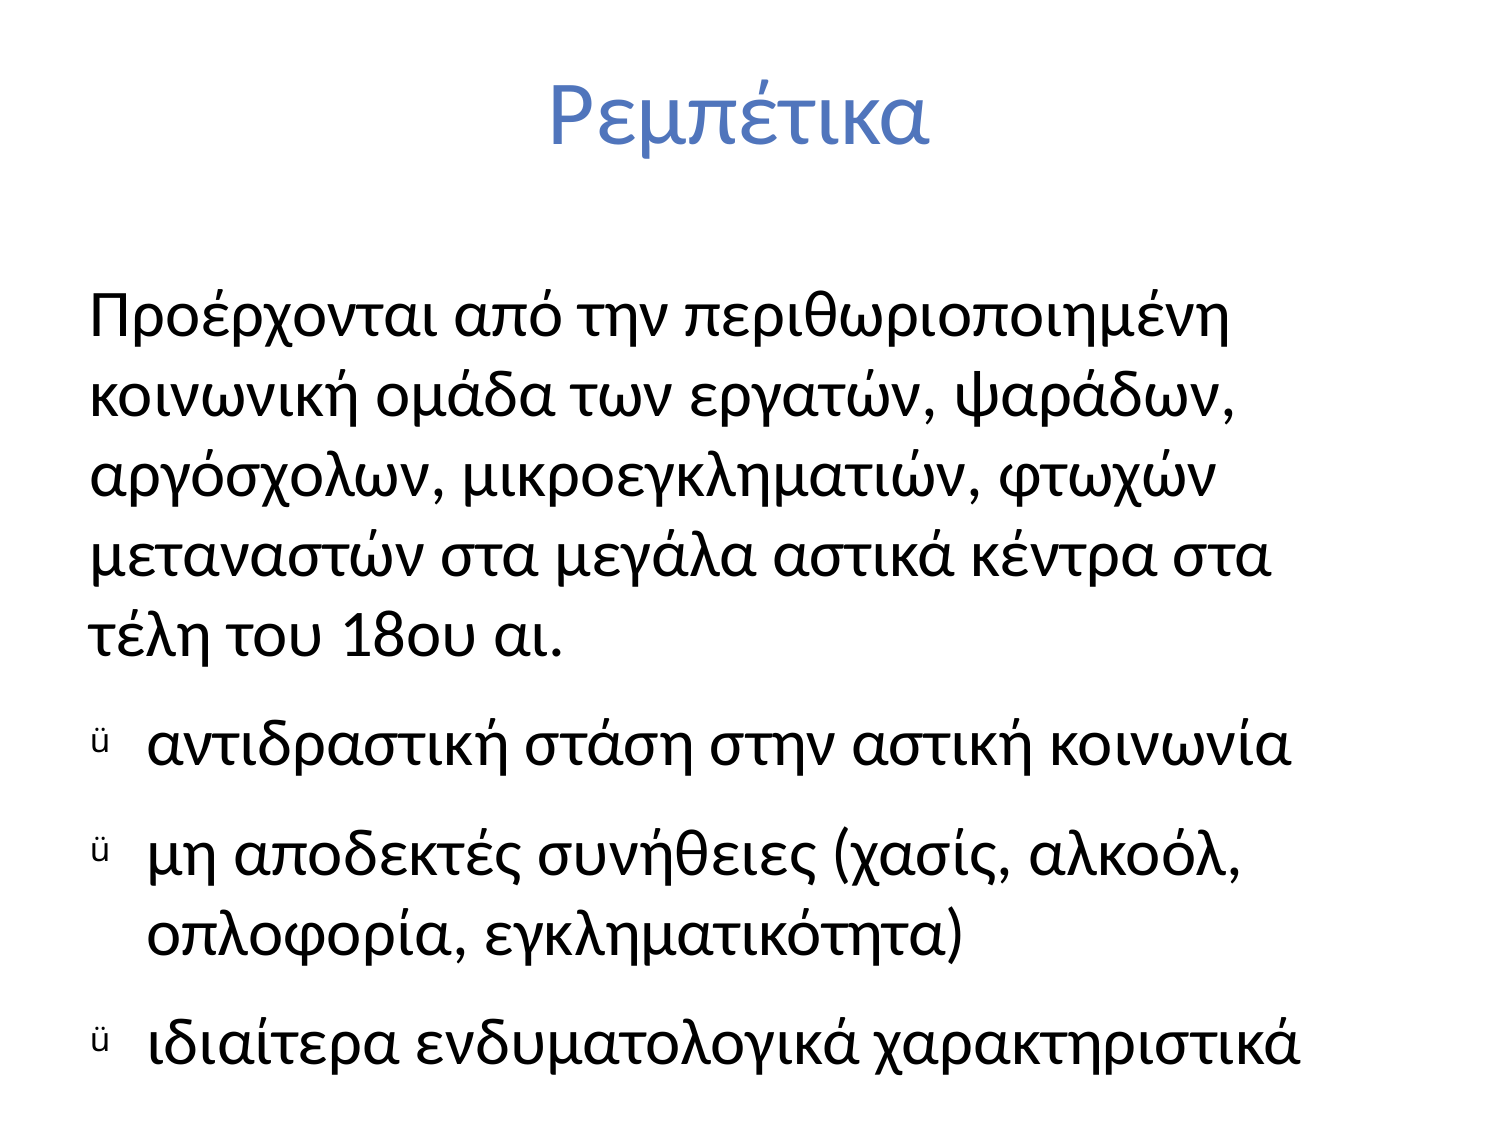

# Ρεμπέτικα
Προέρχονται από την περιθωριοποιημένη κοινωνική ομάδα των εργατών, ψαράδων, αργόσχολων, μικροεγκληματιών, φτωχών μεταναστών στα μεγάλα αστικά κέντρα στα τέλη του 18ου αι.
αντιδραστική στάση στην αστική κοινωνία
μη αποδεκτές συνήθειες (χασίς, αλκοόλ, οπλοφορία, εγκληματικότητα)
ιδιαίτερα ενδυματολογικά χαρακτηριστικά
περιθωρικαό λεξιλόγιο με τουρκική ή ιταλική προέλευση
Πετρόπουλος (1990, 1996)